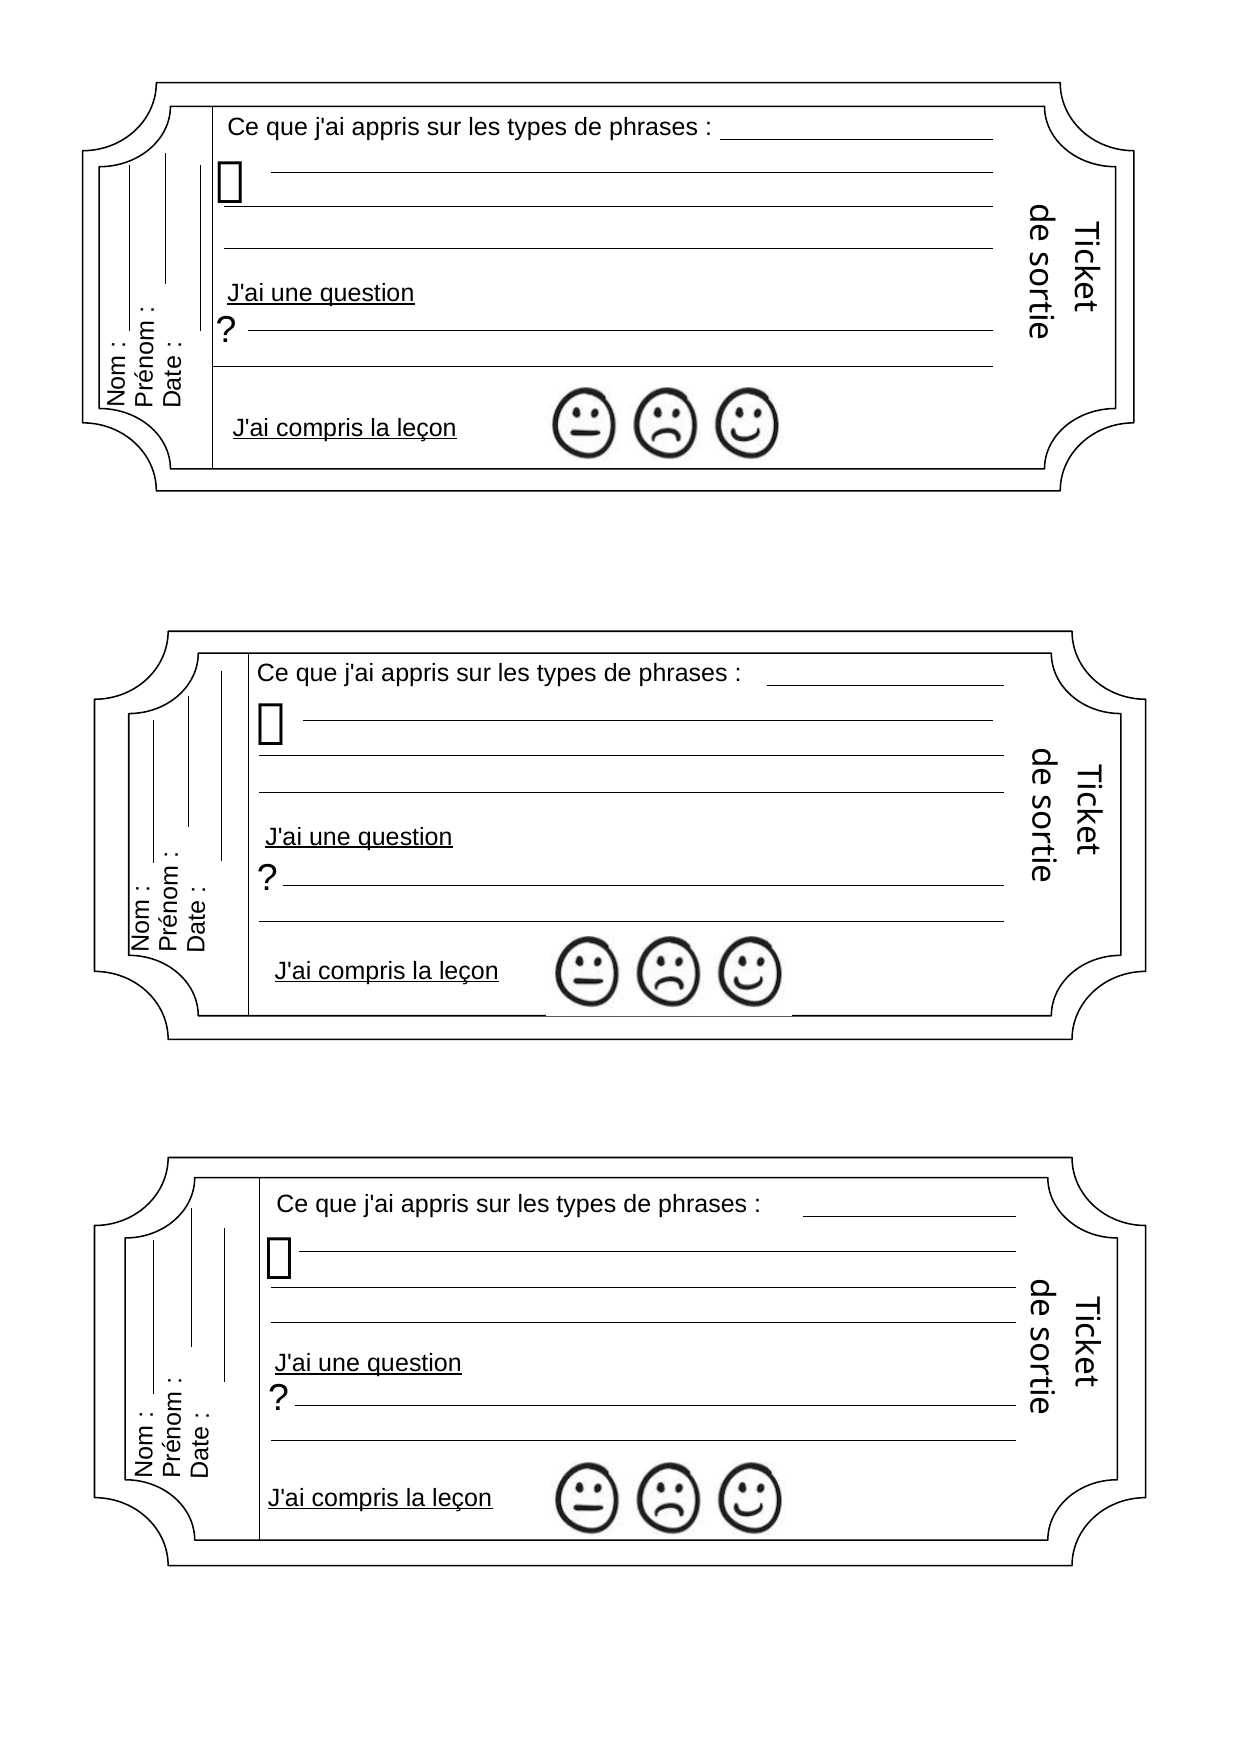

Ce que j'ai appris sur les types de phrases :

Nom :
Prénom :
Date :
 Ticket
de sortie
J'ai une question
?
J'ai compris la leçon
Ce que j'ai appris sur les types de phrases :

Nom :
Prénom :
Date :
 Ticket
de sortie
J'ai une question
?
J'ai compris la leçon
Ce que j'ai appris sur les types de phrases :

Nom :
Prénom :
Date :
 Ticket
de sortie
J'ai une question
?
J'ai compris la leçon